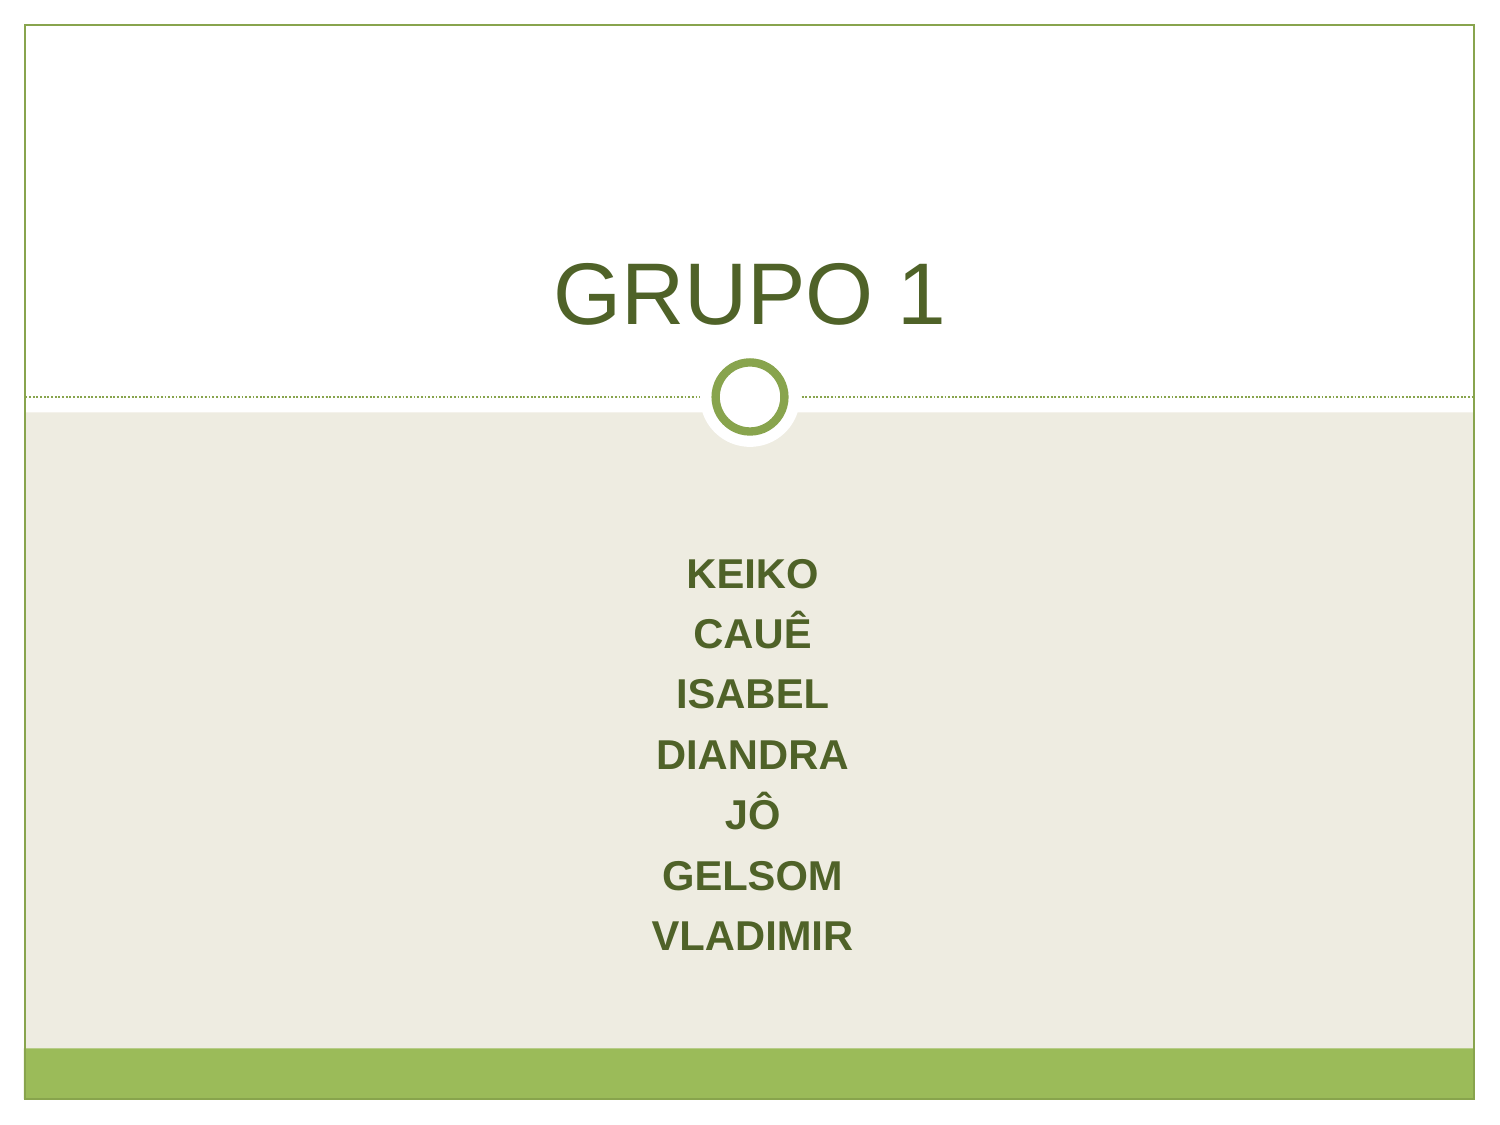

# GRUPO 1
KEIKO
CAUÊ
ISABEL
DIANDRA
JÔ
GELSOM
VLADIMIR